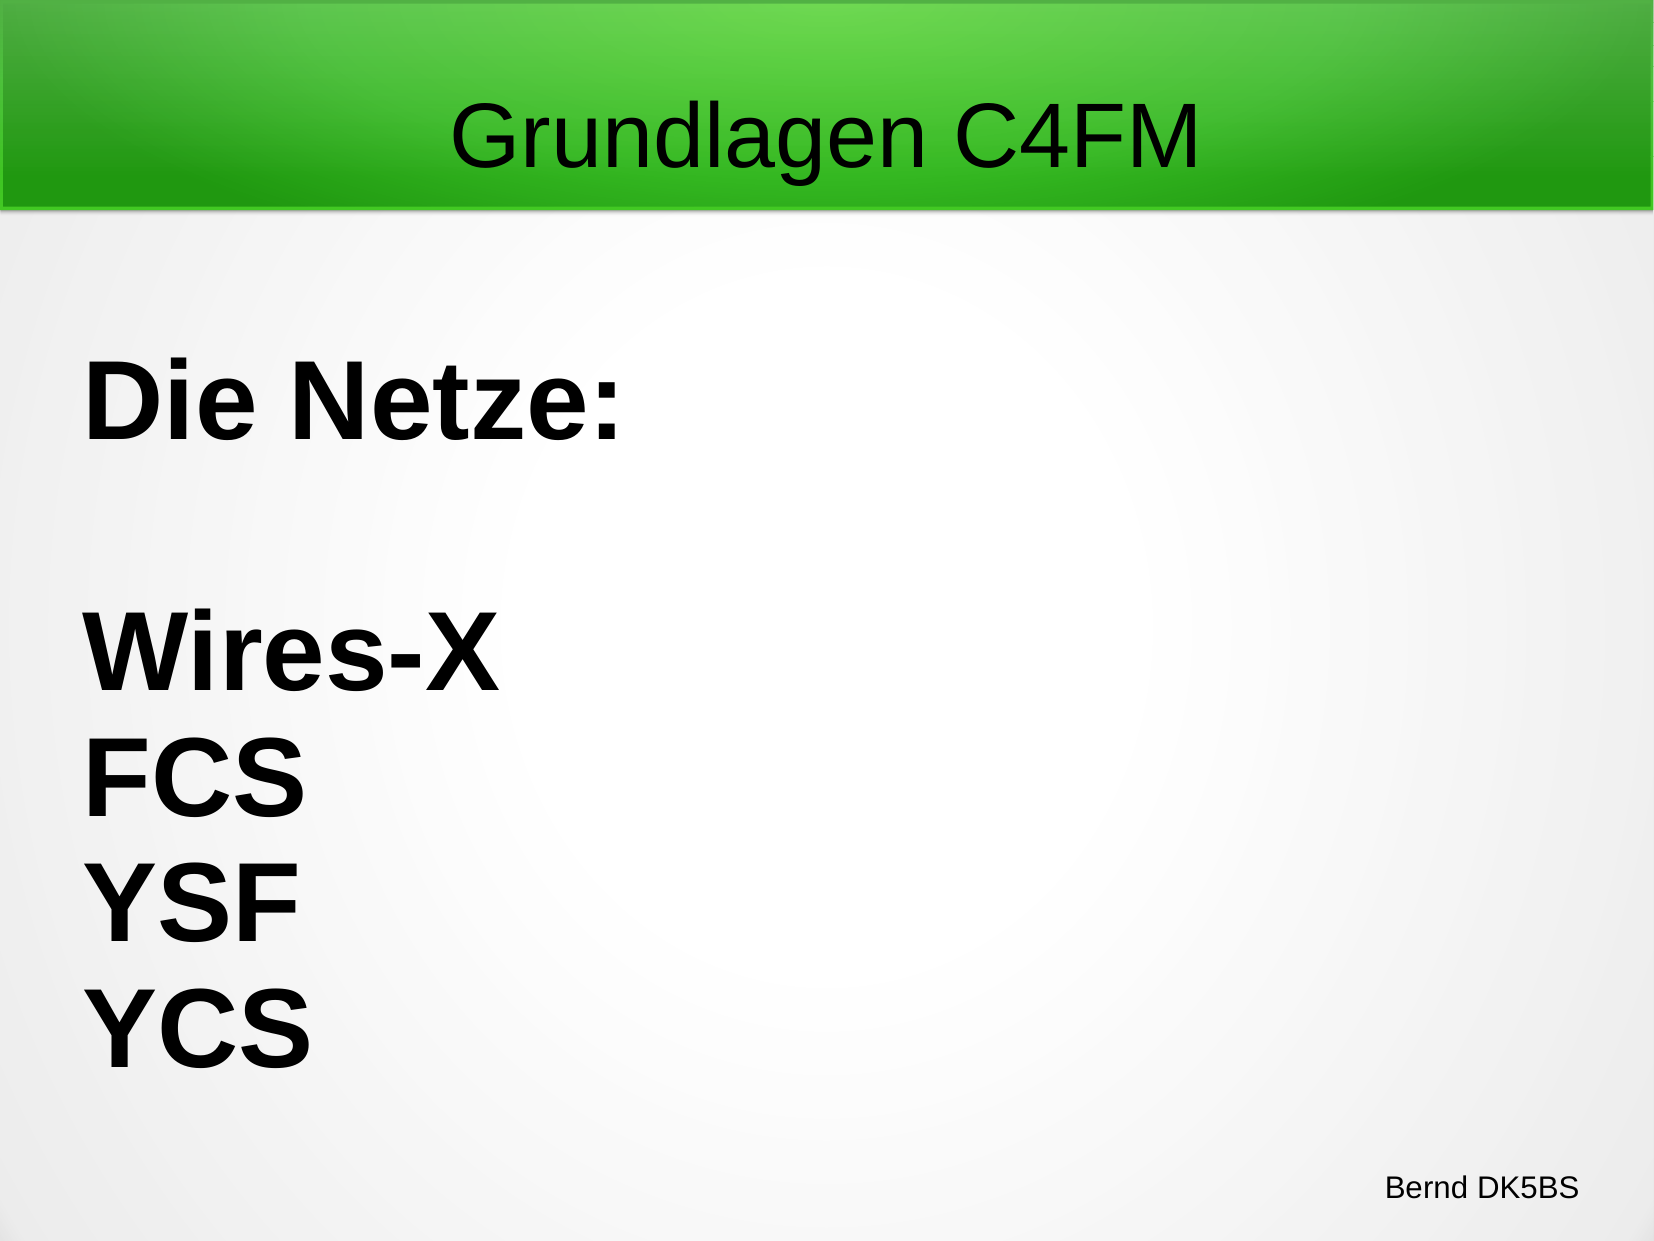

# Grundlagen C4FM
Die Netze:
Wires-X
FCS
YSF
YCS
Bernd DK5BS